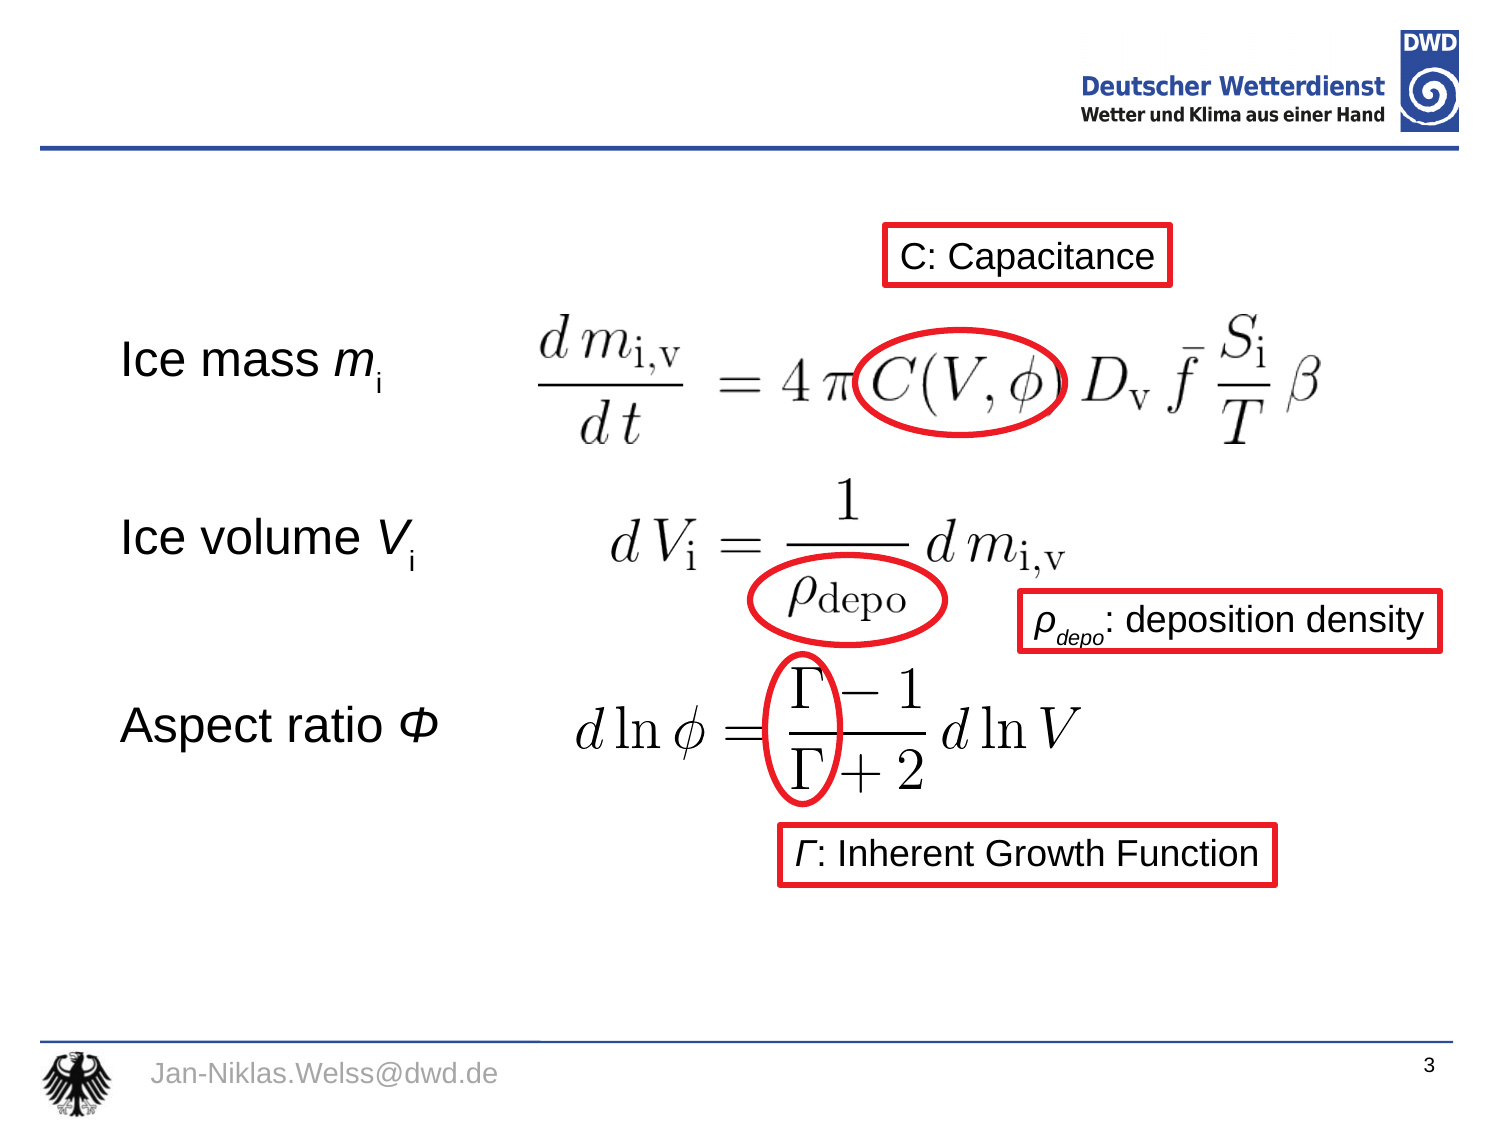

C: Capacitance
Ice mass mi
Ice volume Vi
ρdepo: deposition density
Aspect ratio Φ
Γ: Inherent Growth Function
3